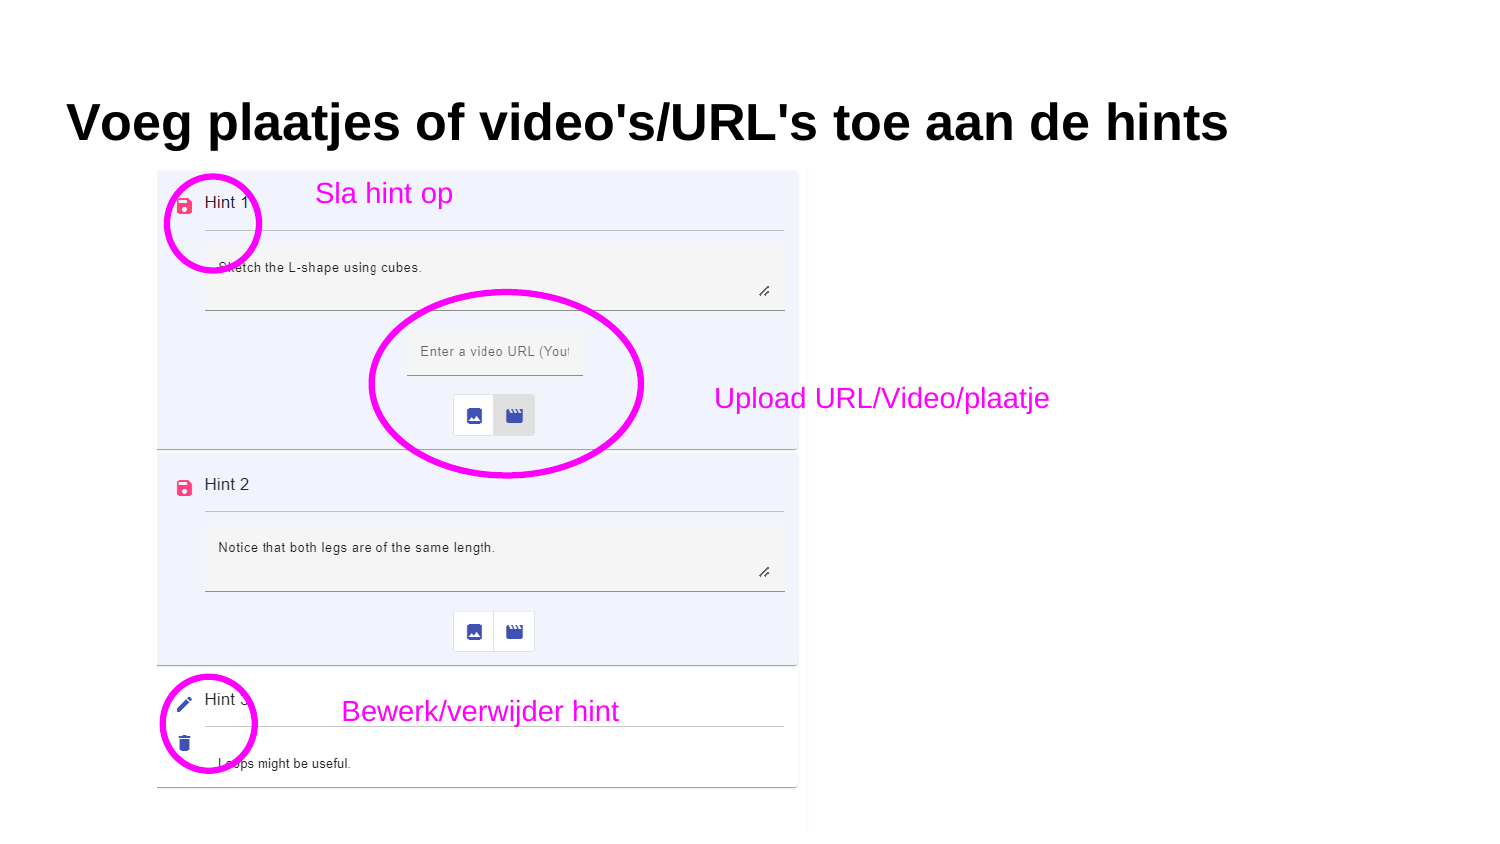

# Voeg plaatjes of video's/URL's toe aan de hints
Sla hint op
Upload URL/Video/plaatje
Bewerk/verwijder hint